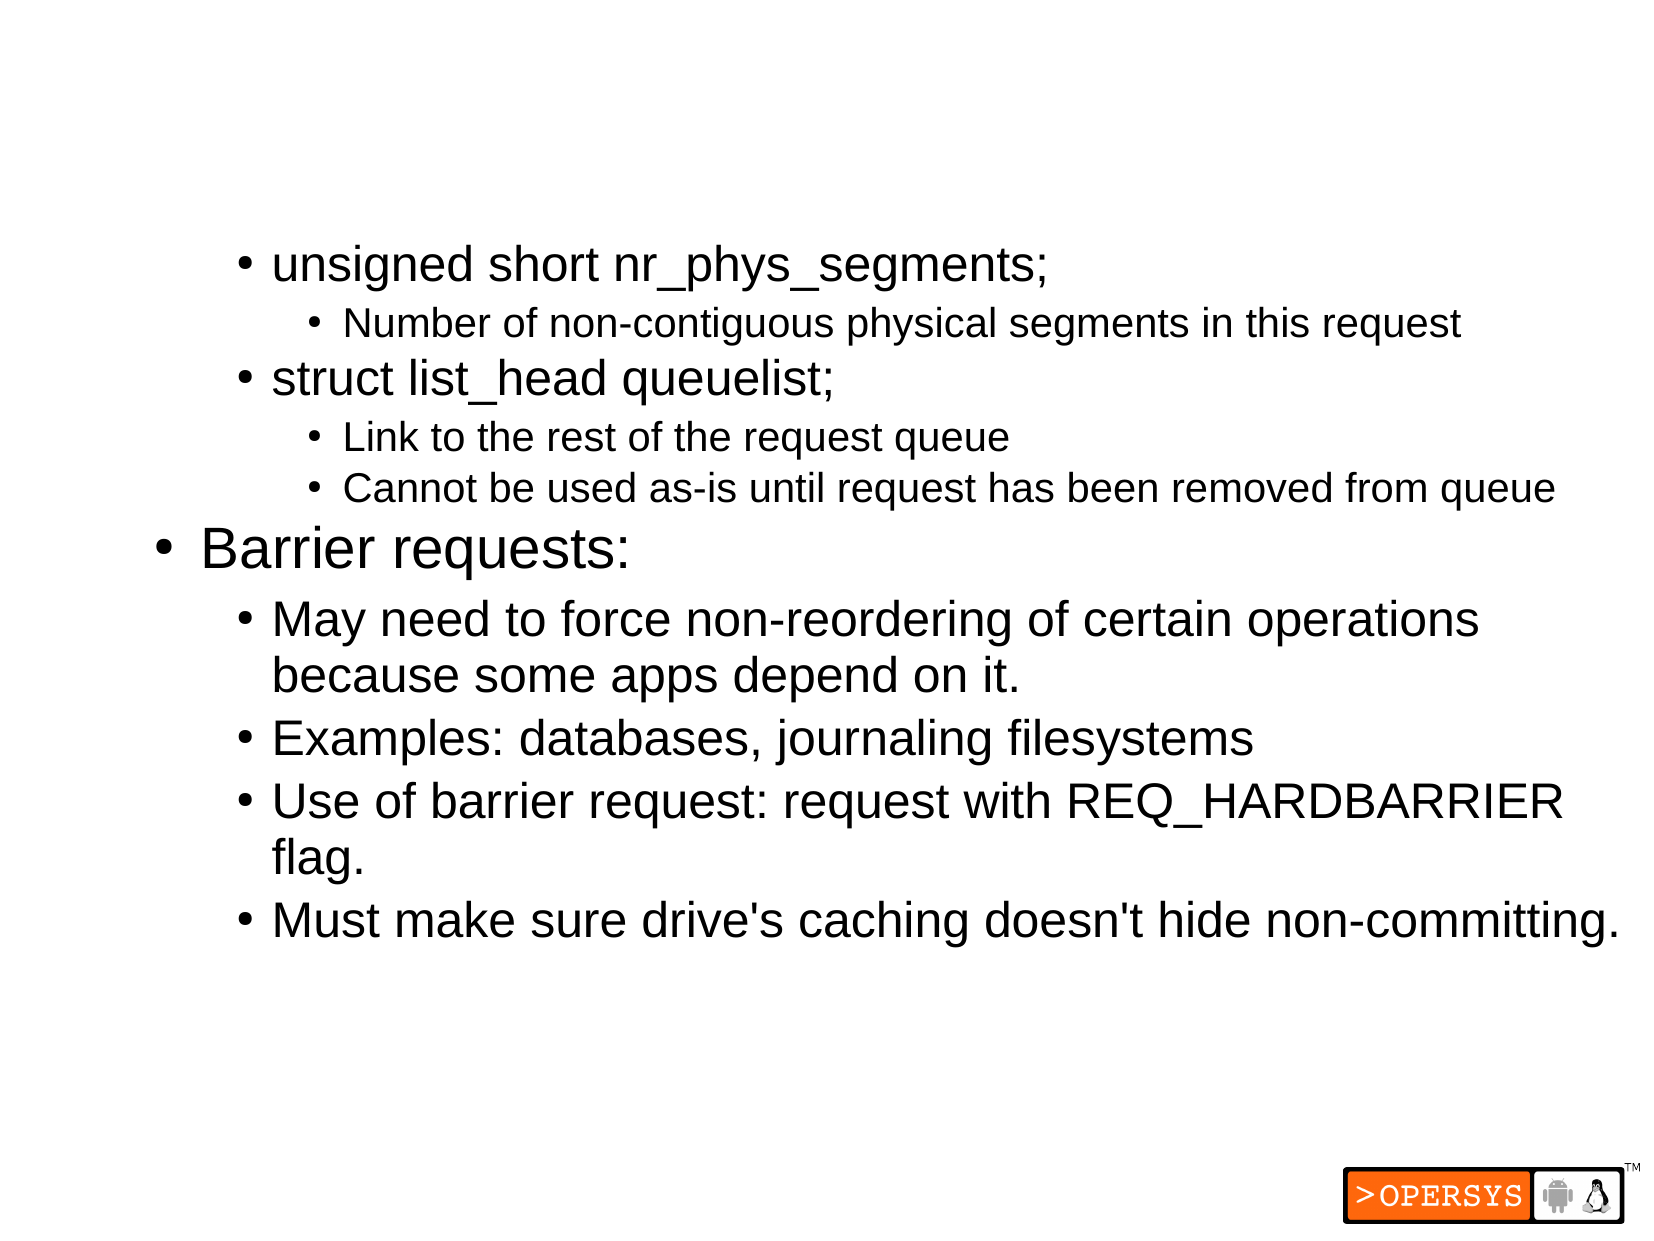

# unsigned short nr_phys_segments;
Number of non-contiguous physical segments in this request
struct list_head queuelist;
Link to the rest of the request queue
Cannot be used as-is until request has been removed from queue
Barrier requests:
May need to force non-reordering of certain operations because some apps depend on it.
Examples: databases, journaling filesystems
Use of barrier request: request with REQ_HARDBARRIER flag.
Must make sure drive's caching doesn't hide non-committing.